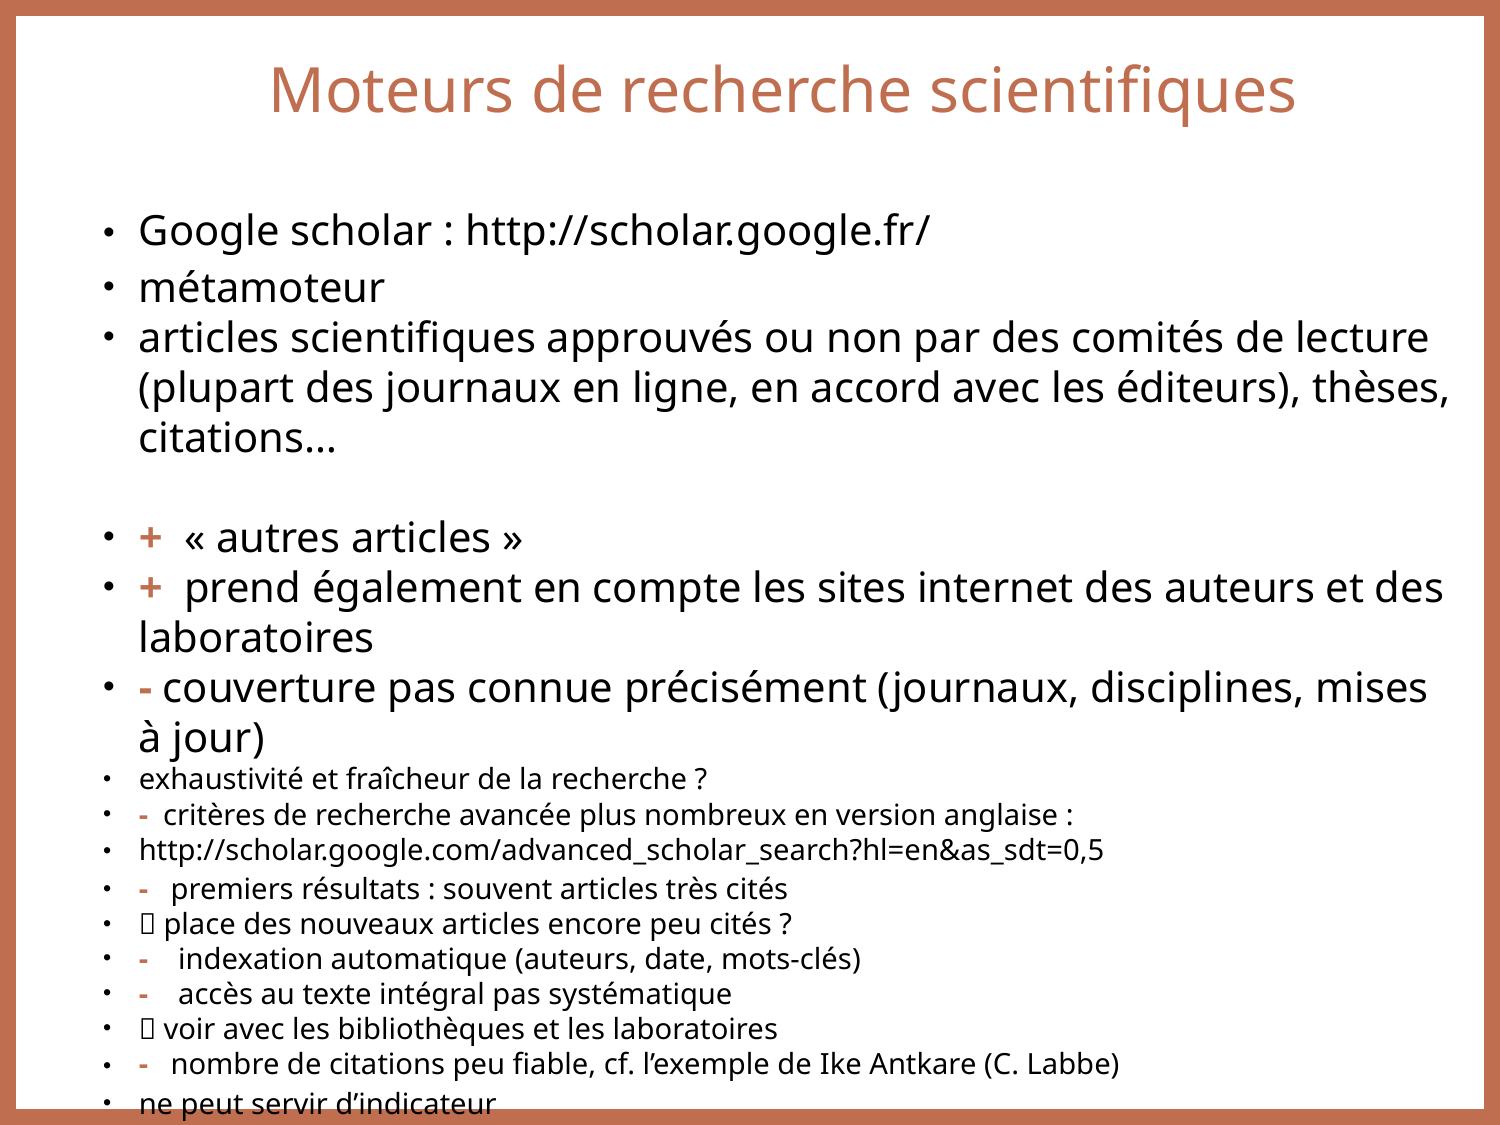

Moteurs de recherche scientifiques
Google scholar : http://scholar.google.fr/
métamoteur
articles scientifiques approuvés ou non par des comités de lecture (plupart des journaux en ligne, en accord avec les éditeurs), thèses, citations…
+ « autres articles »
+ prend également en compte les sites internet des auteurs et des laboratoires
- couverture pas connue précisément (journaux, disciplines, mises à jour)
exhaustivité et fraîcheur de la recherche ?
- critères de recherche avancée plus nombreux en version anglaise :
http://scholar.google.com/advanced_scholar_search?hl=en&as_sdt=0,5
- premiers résultats : souvent articles très cités
 place des nouveaux articles encore peu cités ?
- indexation automatique (auteurs, date, mots-clés)
- accès au texte intégral pas systématique
 voir avec les bibliothèques et les laboratoires
- nombre de citations peu fiable, cf. l’exemple de Ike Antkare (C. Labbe)
ne peut servir d’indicateur
un outil moins efficace que les bases de données payantes ? (H. Basset)